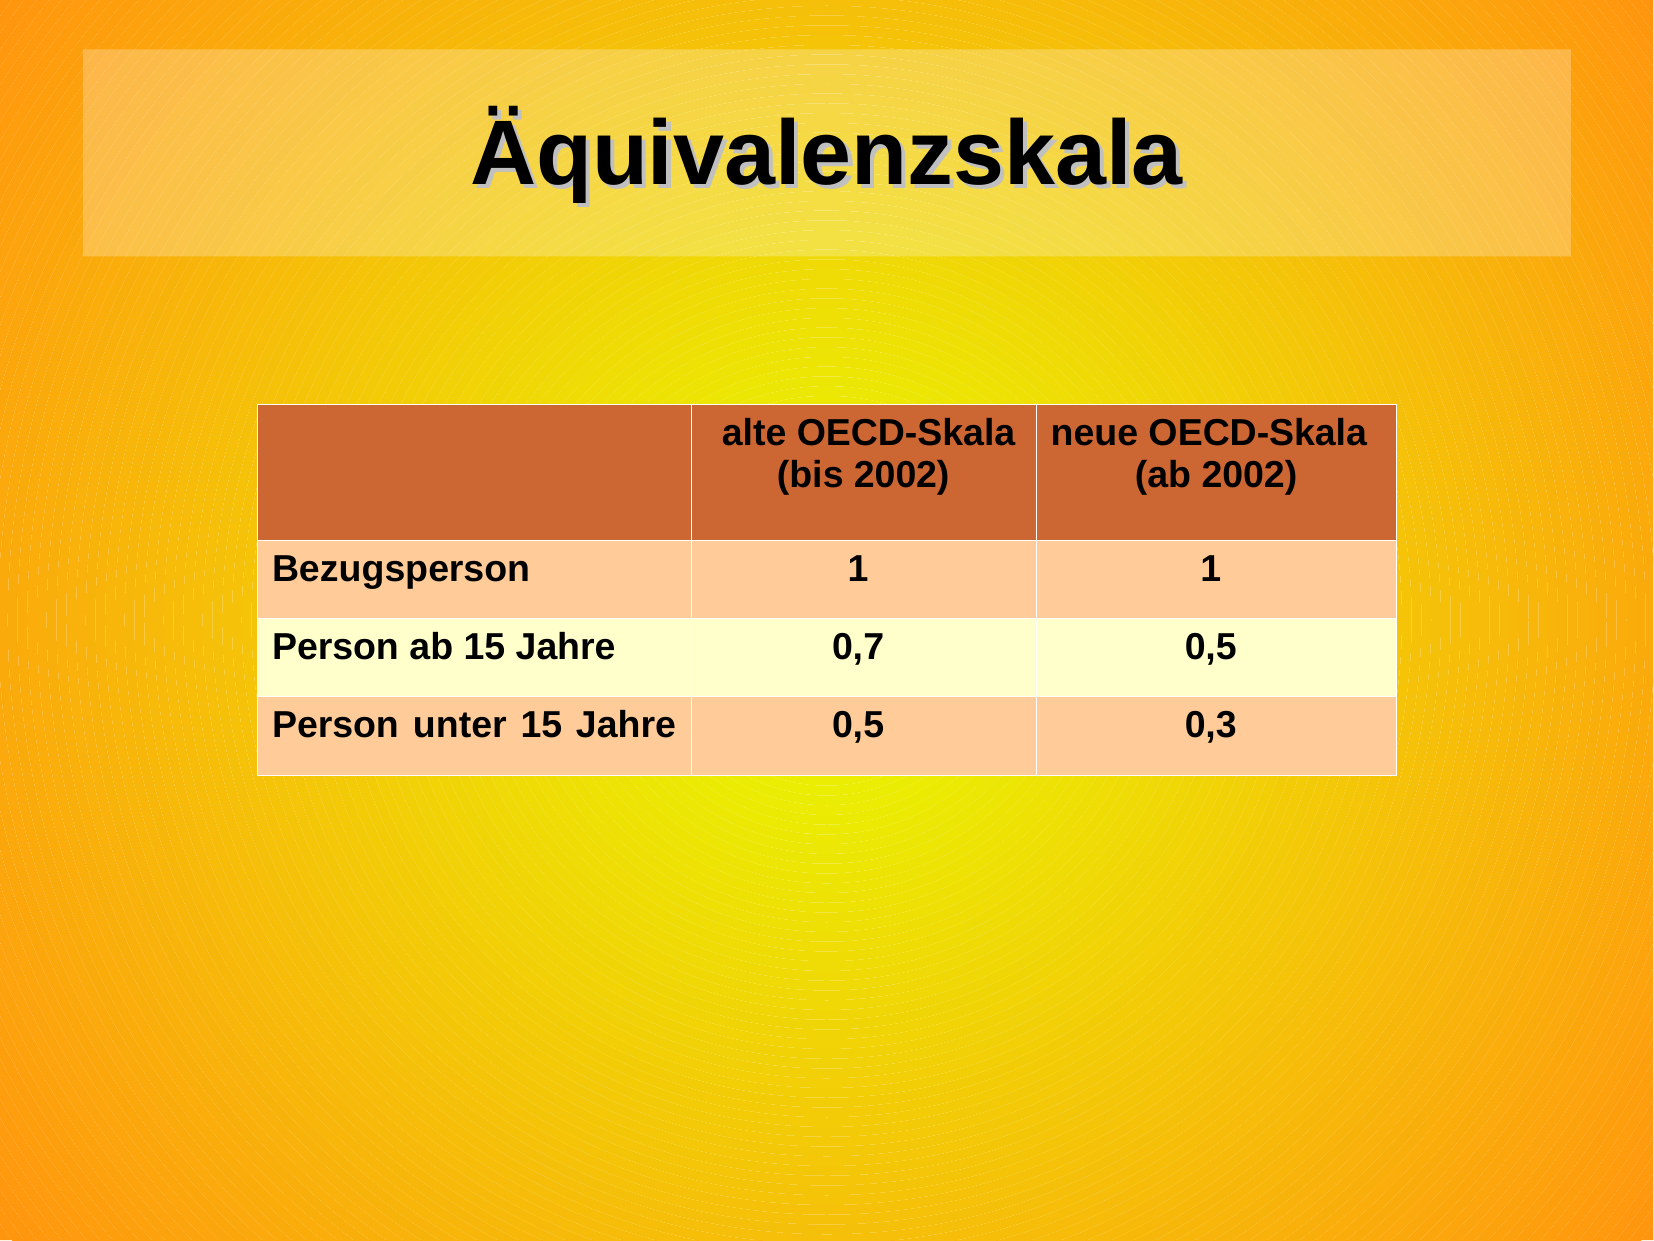

# Äquivalenzskala
| | alte OECD-Skala (bis 2002) | neue OECD-Skala (ab 2002) |
| --- | --- | --- |
| Bezugsperson | 1 | 1 |
| Person ab 15 Jahre | 0,7 | 0,5 |
| Person unter 15 Jahre | 0,5 | 0,3 |